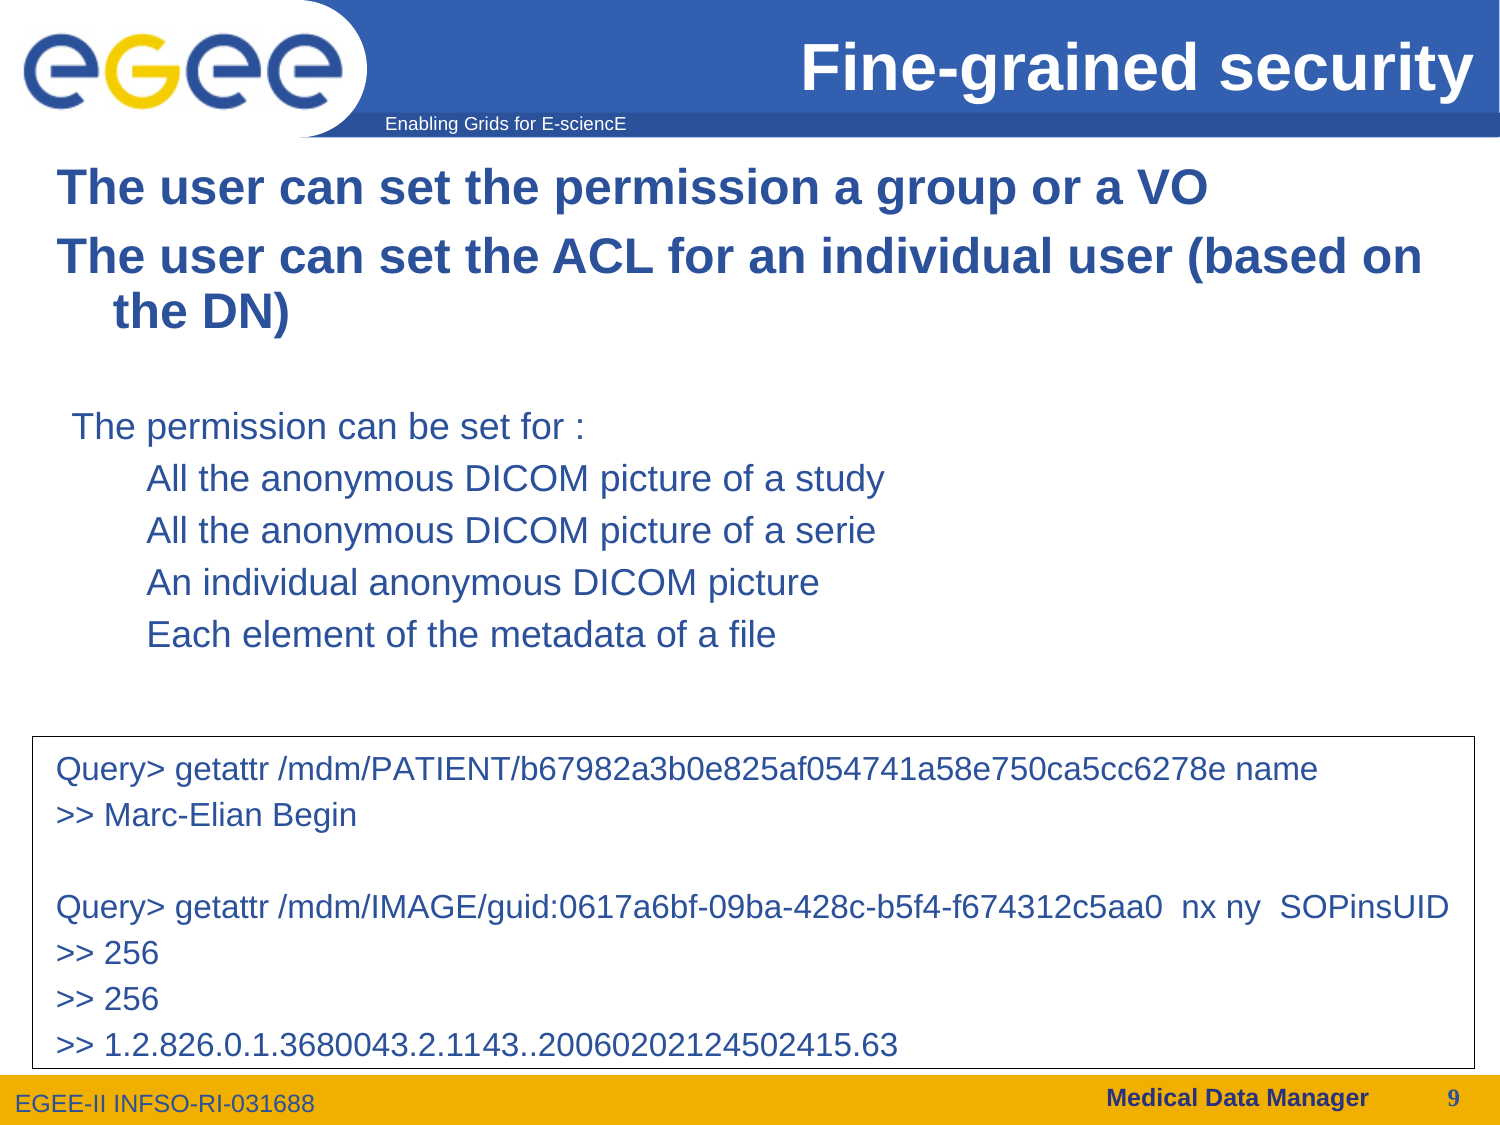

# Fine-grained security
The user can set the permission a group or a VO
The user can set the ACL for an individual user (based on the DN)
The permission can be set for :
All the anonymous DICOM picture of a study
All the anonymous DICOM picture of a serie
An individual anonymous DICOM picture
Each element of the metadata of a file
Query> getattr /mdm/PATIENT/b67982a3b0e825af054741a58e750ca5cc6278e name
>> Marc-Elian Begin
Query> getattr /mdm/IMAGE/guid:0617a6bf-09ba-428c-b5f4-f674312c5aa0 nx ny SOPinsUID
>> 256
>> 256
>> 1.2.826.0.1.3680043.2.1143..20060202124502415.63
9